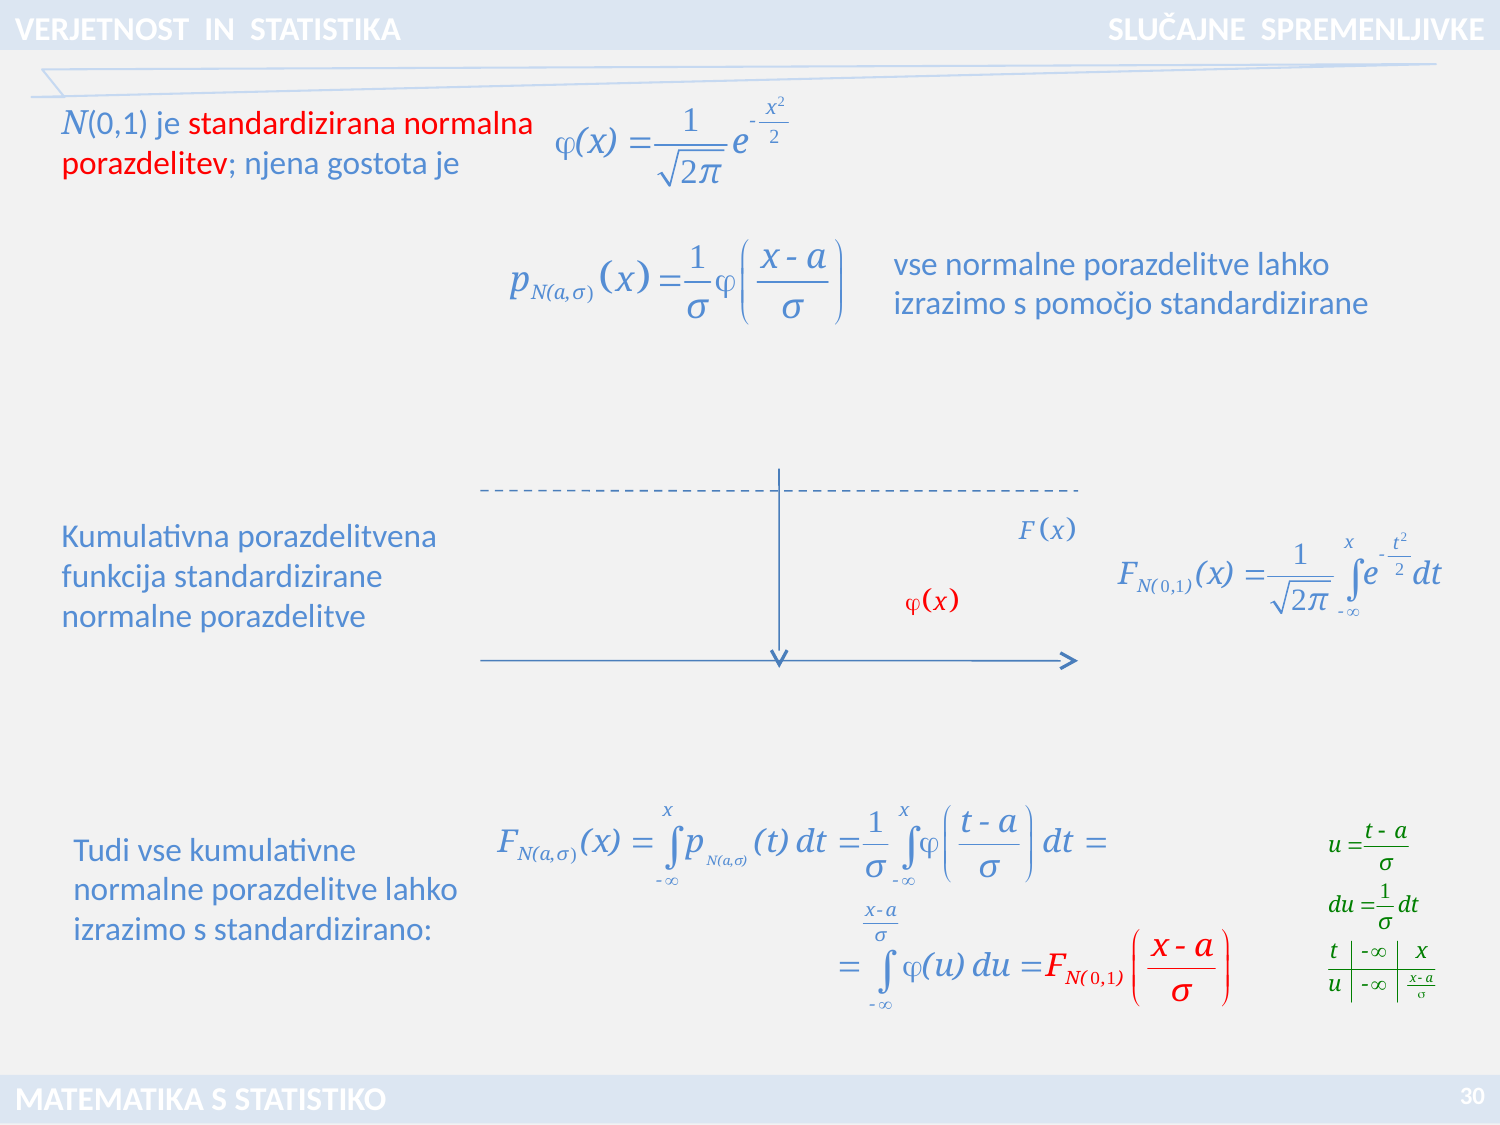

VERJETNOST IN STATISTIKA
SLUČAJNE SPREMENLJIVKE
N(0,1) je standardizirana normalna porazdelitev; njena gostota je
vse normalne porazdelitve lahko izrazimo s pomočjo standardizirane
Kumulativna porazdelitvena funkcija standardizirane normalne porazdelitve
Tudi vse kumulativne normalne porazdelitve lahko izrazimo s standardizirano:
MATEMATIKA S STATISTIKO